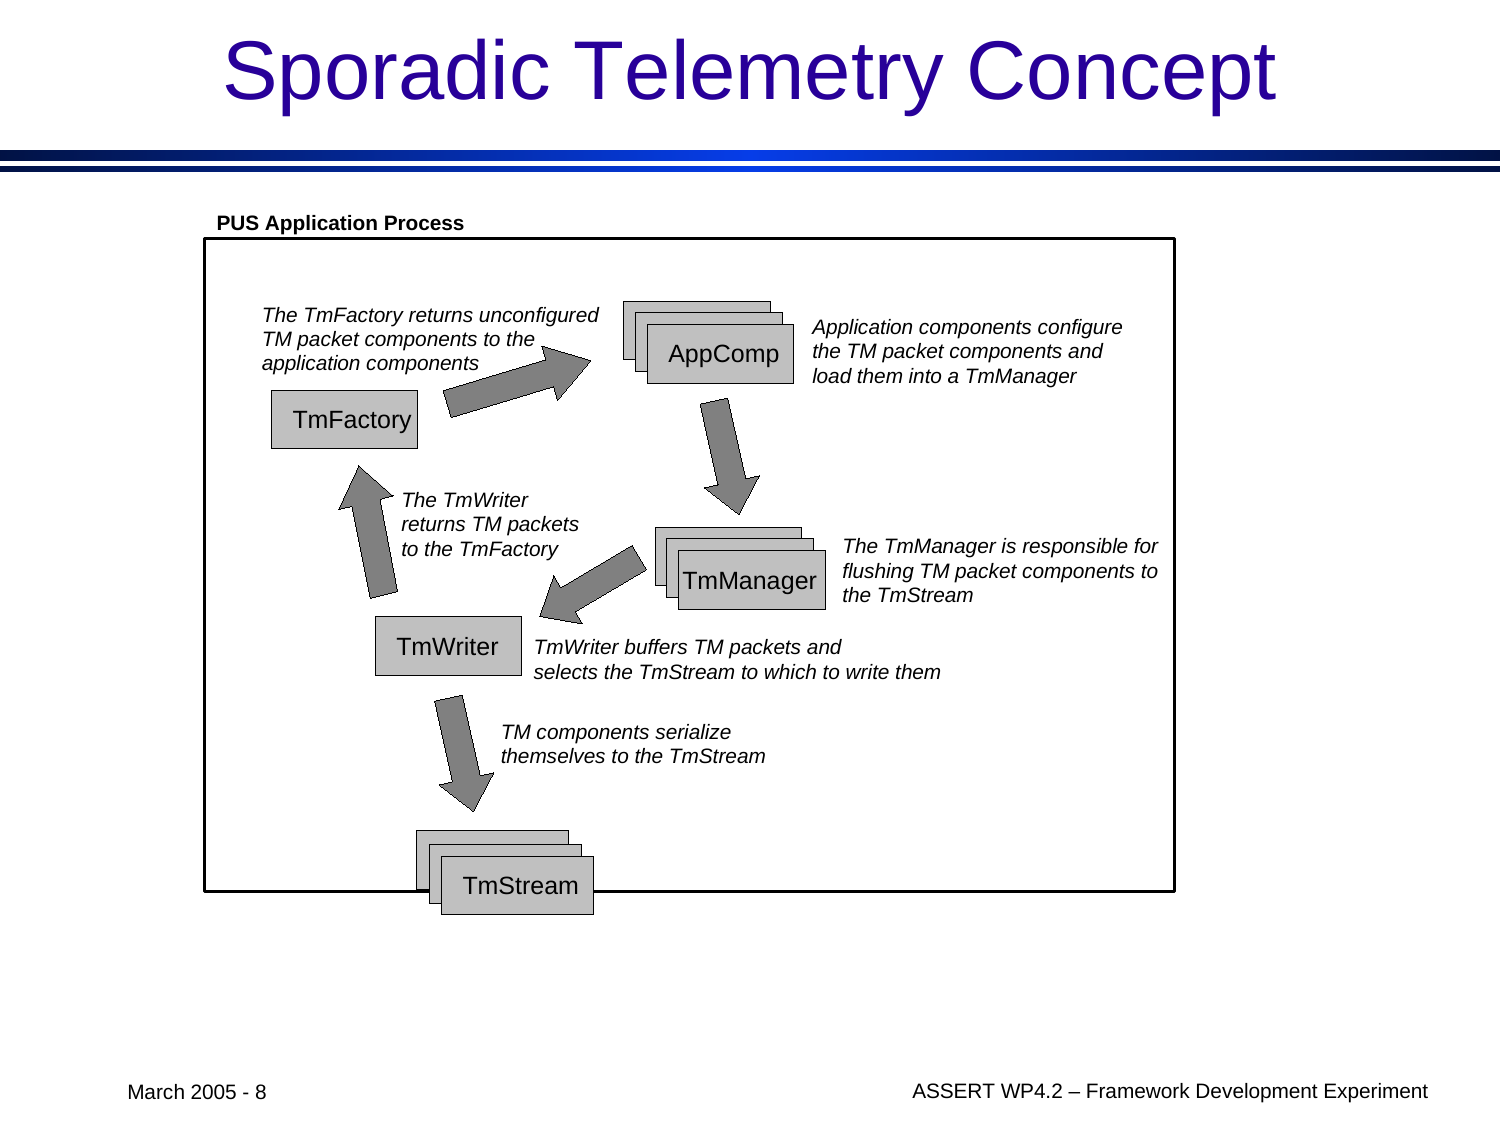

# Sporadic Telemetry Concept
PUS Application Process
The TmFactory returns unconfigured
TM packet components to the
application components
Application components configure
the TM packet components and
load them into a TmManager
AppComp
TmFactory
The TmWriter
returns TM packets
to the TmFactory
The TmManager is responsible for
flushing TM packet components to
the TmStream
TmManager
TmWriter buffers TM packets and
selects the TmStream to which to write them
TmWriter
TM components serialize
themselves to the TmStream
TmStream